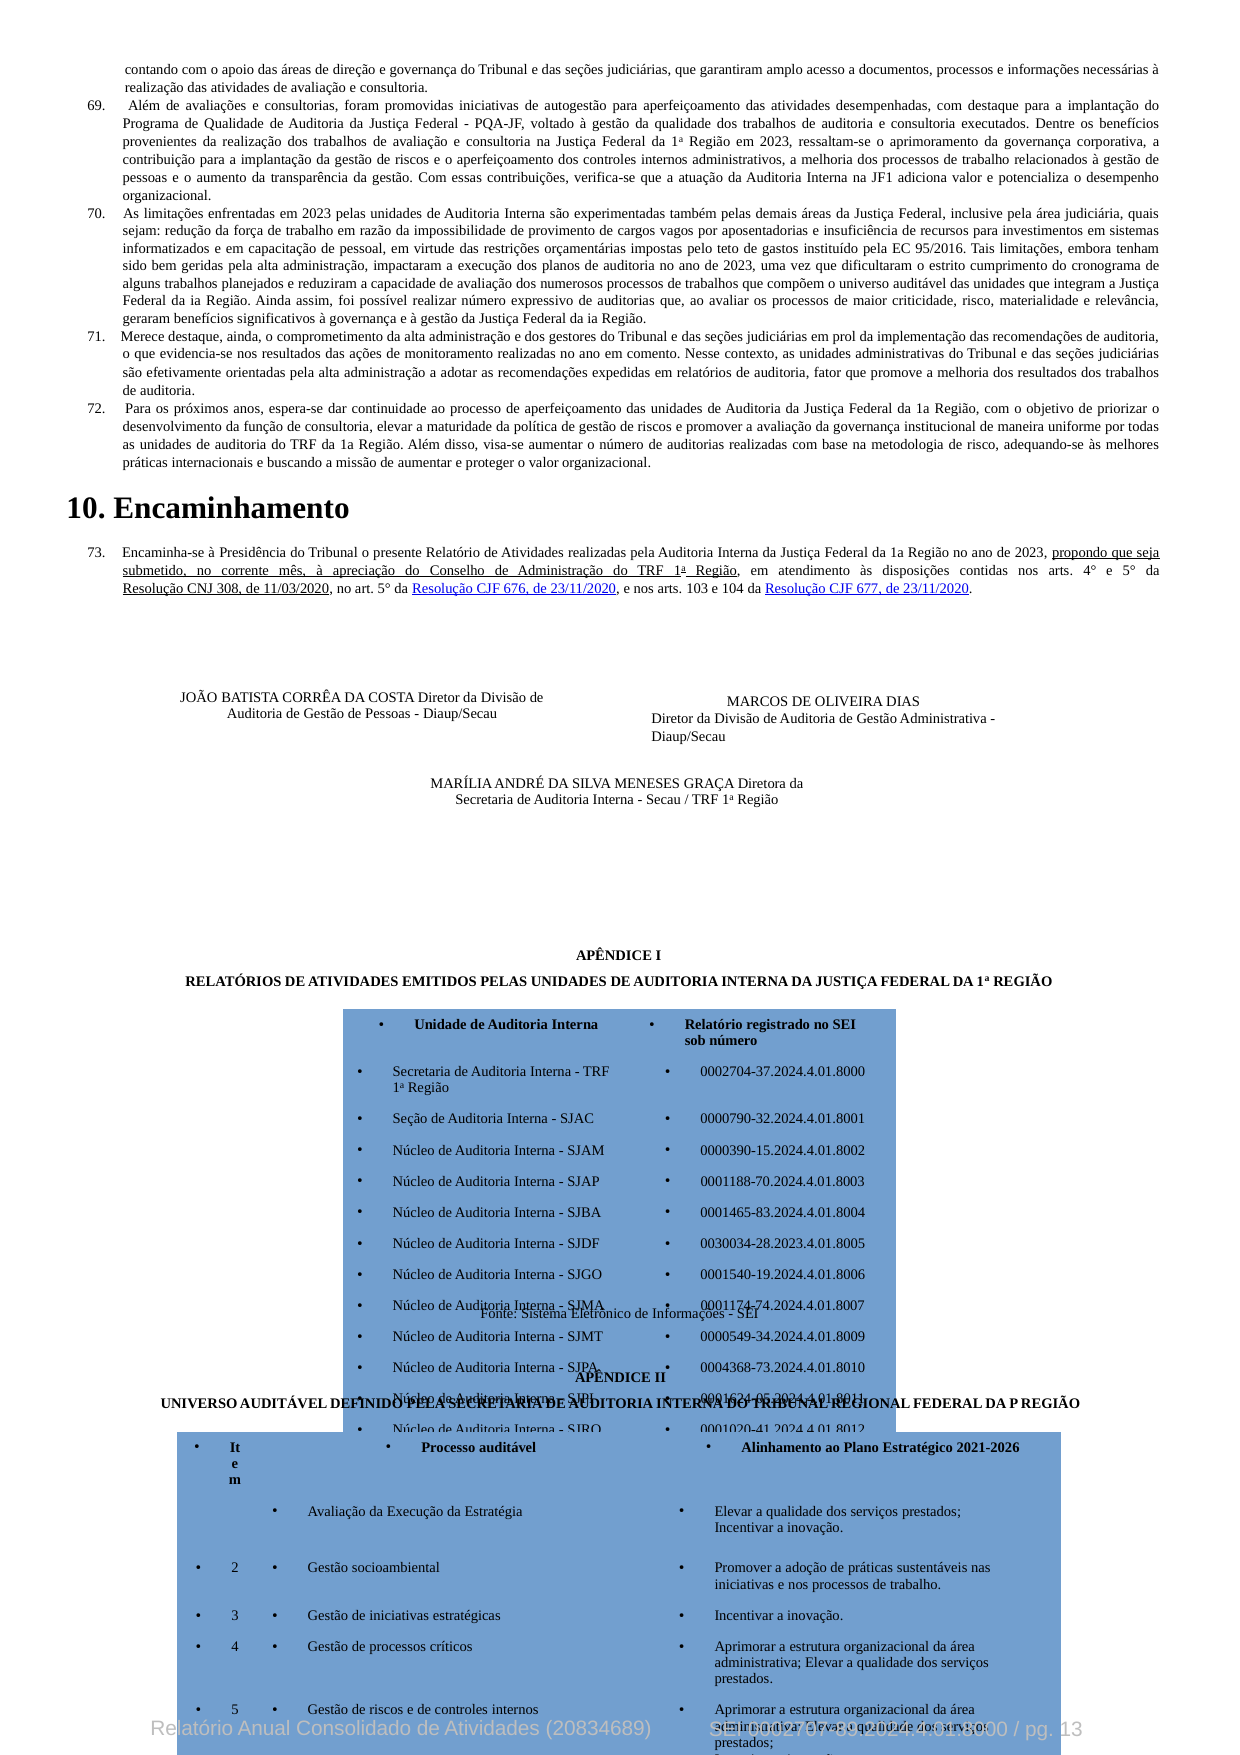

contando com o apoio das áreas de direção e governança do Tribunal e das seções judiciárias, que garantiram amplo acesso a documentos, processos e informações necessárias à realização das atividades de avaliação e consultoria.
69. Além de avaliações e consultorias, foram promovidas iniciativas de autogestão para aperfeiçoamento das atividades desempenhadas, com destaque para a implantação do Programa de Qualidade de Auditoria da Justiça Federal - PQA-JF, voltado à gestão da qualidade dos trabalhos de auditoria e consultoria executados. Dentre os benefícios provenientes da realização dos trabalhos de avaliação e consultoria na Justiça Federal da 1a Região em 2023, ressaltam-se o aprimoramento da governança corporativa, a contribuição para a implantação da gestão de riscos e o aperfeiçoamento dos controles internos administrativos, a melhoria dos processos de trabalho relacionados à gestão de pessoas e o aumento da transparência da gestão. Com essas contribuições, verifica-se que a atuação da Auditoria Interna na JF1 adiciona valor e potencializa o desempenho organizacional.
70. As limitações enfrentadas em 2023 pelas unidades de Auditoria Interna são experimentadas também pelas demais áreas da Justiça Federal, inclusive pela área judiciária, quais sejam: redução da força de trabalho em razão da impossibilidade de provimento de cargos vagos por aposentadorias e insuficiência de recursos para investimentos em sistemas informatizados e em capacitação de pessoal, em virtude das restrições orçamentárias impostas pelo teto de gastos instituído pela EC 95/2016. Tais limitações, embora tenham sido bem geridas pela alta administração, impactaram a execução dos planos de auditoria no ano de 2023, uma vez que dificultaram o estrito cumprimento do cronograma de alguns trabalhos planejados e reduziram a capacidade de avaliação dos numerosos processos de trabalhos que compõem o universo auditável das unidades que integram a Justiça Federal da ia Região. Ainda assim, foi possível realizar número expressivo de auditorias que, ao avaliar os processos de maior criticidade, risco, materialidade e relevância, geraram benefícios significativos à governança e à gestão da Justiça Federal da ia Região.
71. Merece destaque, ainda, o comprometimento da alta administração e dos gestores do Tribunal e das seções judiciárias em prol da implementação das recomendações de auditoria, o que evidencia-se nos resultados das ações de monitoramento realizadas no ano em comento. Nesse contexto, as unidades administrativas do Tribunal e das seções judiciárias são efetivamente orientadas pela alta administração a adotar as recomendações expedidas em relatórios de auditoria, fator que promove a melhoria dos resultados dos trabalhos de auditoria.
72. Para os próximos anos, espera-se dar continuidade ao processo de aperfeiçoamento das unidades de Auditoria da Justiça Federal da 1a Região, com o objetivo de priorizar o desenvolvimento da função de consultoria, elevar a maturidade da política de gestão de riscos e promover a avaliação da governança institucional de maneira uniforme por todas as unidades de auditoria do TRF da 1a Região. Além disso, visa-se aumentar o número de auditorias realizadas com base na metodologia de risco, adequando-se às melhores práticas internacionais e buscando a missão de aumentar e proteger o valor organizacional.
10. Encaminhamento
73. Encaminha-se à Presidência do Tribunal o presente Relatório de Atividades realizadas pela Auditoria Interna da Justiça Federal da 1a Região no ano de 2023, propondo que seja submetido, no corrente mês, à apreciação do Conselho de Administração do TRF 1a Região, em atendimento às disposições contidas nos arts. 4° e 5° daResolução CNJ 308, de 11/03/2020, no art. 5° da Resolução CJF 676, de 23/11/2020, e nos arts. 103 e 104 da Resolução CJF 677, de 23/11/2020.
JOÃO BATISTA CORRÊA DA COSTA Diretor da Divisão de Auditoria de Gestão de Pessoas - Diaup/Secau
MARCOS DE OLIVEIRA DIAS
Diretor da Divisão de Auditoria de Gestão Administrativa - Diaup/Secau
MARÍLIA ANDRÉ DA SILVA MENESES GRAÇA Diretora da Secretaria de Auditoria Interna - Secau / TRF 1a Região
APÊNDICE I
RELATÓRIOS DE ATIVIDADES EMITIDOS PELAS UNIDADES DE AUDITORIA INTERNA DA JUSTIÇA FEDERAL DA 1a REGIÃO
| Unidade de Auditoria Interna | Relatório registrado no SEI sob número |
| --- | --- |
| Secretaria de Auditoria Interna - TRF 1a Região | 0002704-37.2024.4.01.8000 |
| Seção de Auditoria Interna - SJAC | 0000790-32.2024.4.01.8001 |
| Núcleo de Auditoria Interna - SJAM | 0000390-15.2024.4.01.8002 |
| Núcleo de Auditoria Interna - SJAP | 0001188-70.2024.4.01.8003 |
| Núcleo de Auditoria Interna - SJBA | 0001465-83.2024.4.01.8004 |
| Núcleo de Auditoria Interna - SJDF | 0030034-28.2023.4.01.8005 |
| Núcleo de Auditoria Interna - SJGO | 0001540-19.2024.4.01.8006 |
| Núcleo de Auditoria Interna - SJMA | 0001174-74.2024.4.01.8007 |
| Núcleo de Auditoria Interna - SJMT | 0000549-34.2024.4.01.8009 |
| Núcleo de Auditoria Interna - SJPA | 0004368-73.2024.4.01.8010 |
| Núcleo de Auditoria Interna - SJPI | 0001624-05.2024.4.01.8011 |
| Núcleo de Auditoria Interna - SJRO | 0001020-41.2024.4.01.8012 |
| Seção de Auditoria Interna - SJRR | 0000267-81.2024.4.01.8013 |
| Seção de Auditoria Interna - SJTO | 0000003-61.2024.4.01.8014 |
Fonte: Sistema Eletrônico de Informações - SEI
APÊNDICE II
UNIVERSO AUDITÁVEL DEFINIDO PELA SECRETARIA DE AUDITORIA INTERNA DO TRIBUNAL REGIONAL FEDERAL DA P REGIÃO
| Item | Processo auditável | Alinhamento ao Plano Estratégico 2021-2026 |
| --- | --- | --- |
| | Avaliação da Execução da Estratégia | Elevar a qualidade dos serviços prestados; Incentivar a inovação. |
| 2 | Gestão socioambiental | Promover a adoção de práticas sustentáveis nas iniciativas e nos processos de trabalho. |
| 3 | Gestão de iniciativas estratégicas | Incentivar a inovação. |
| 4 | Gestão de processos críticos | Aprimorar a estrutura organizacional da área administrativa; Elevar a qualidade dos serviços prestados. |
| 5 | Gestão de riscos e de controles internos | Aprimorar a estrutura organizacional da área administrativa; Elevar a qualidade dos serviços prestados; Incentivar a inovação. |
| 6 | Gestão de continuidade do negócio | Aprimorar a estrutura organizacional da área administrativa. |
Relatório Anual Consolidado de Atividades (20834689)
SEI 0002707-89.2024.4.01.8000 / pg. 13